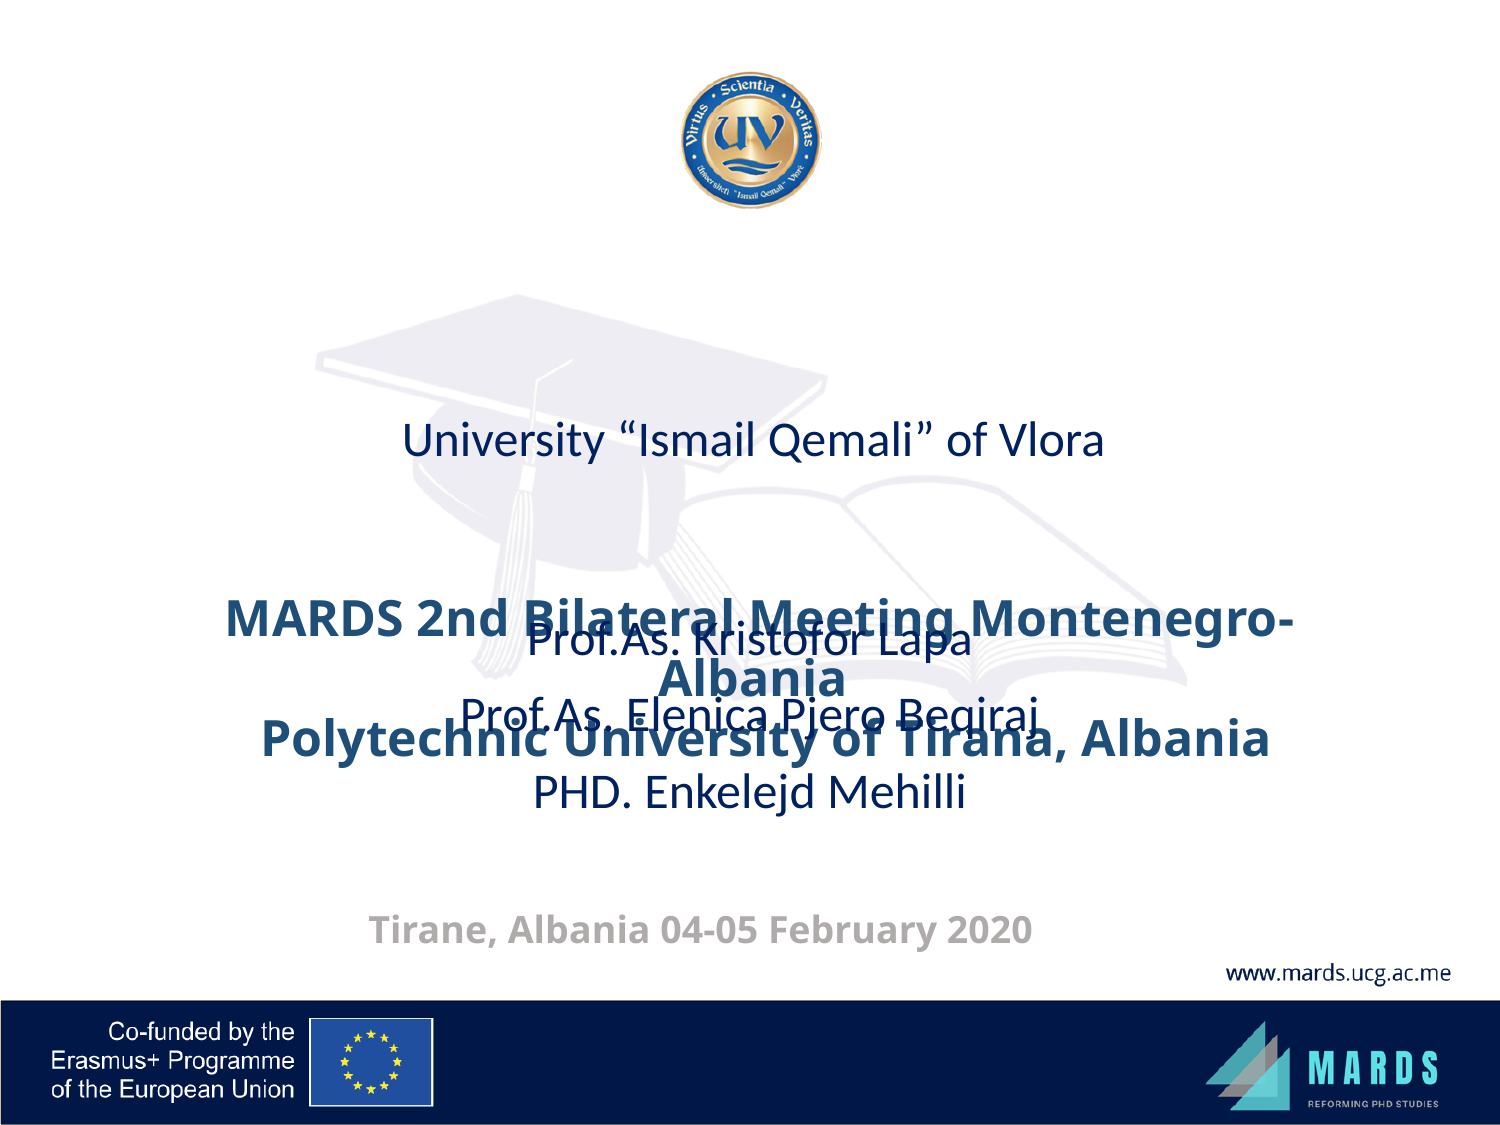

# University “Ismail Qemali” of Vlora MARDS 2nd Bilateral Meeting Montenegro-Albania Polytechnic University of Tirana, Albania
Prof.As. Kristofor Lapa
Prof.As. Elenica Pjero Beqiraj
PHD. Enkelejd Mehilli
Tirane, Albania 04-05 February 2020